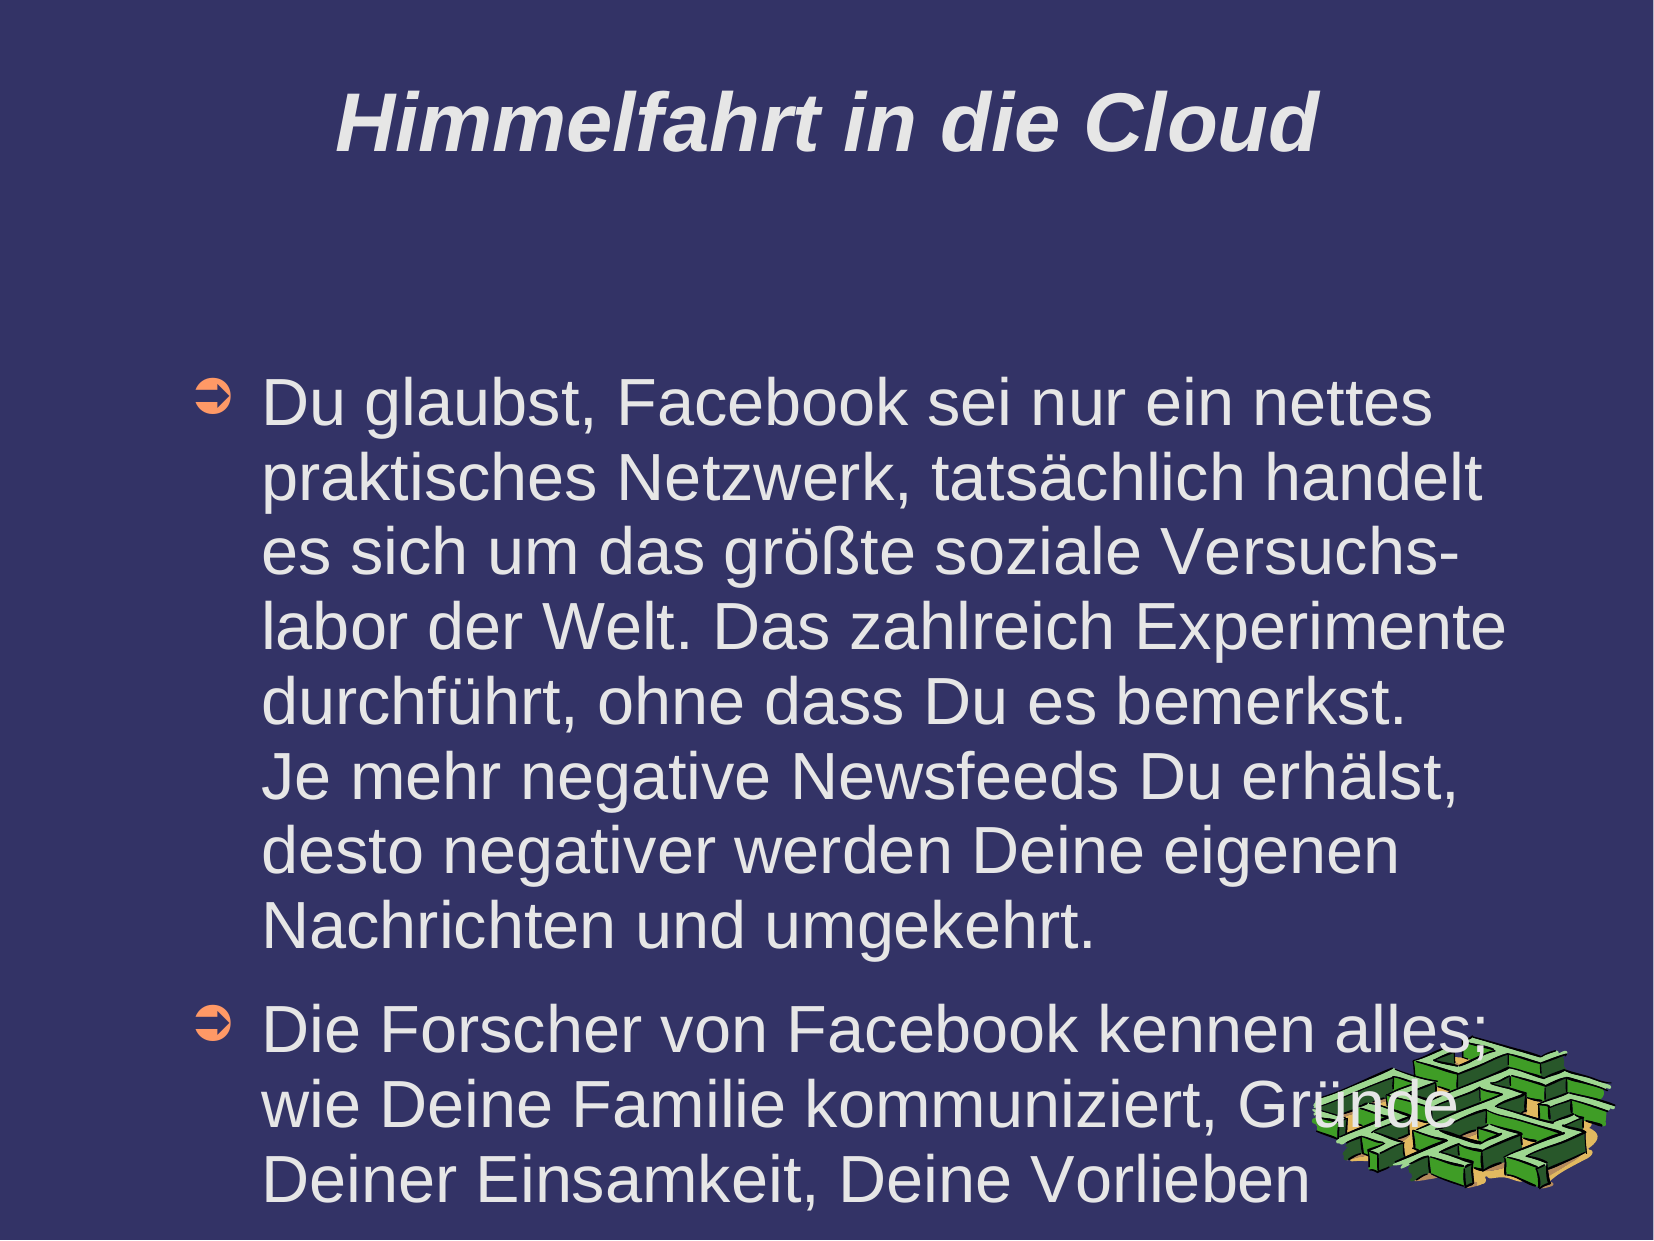

# Himmelfahrt in die Cloud
Du glaubst, Facebook sei nur ein nettes praktisches Netzwerk, tatsächlich handelt es sich um das größte soziale Versuchs-labor der Welt. Das zahlreich Experimente durchführt, ohne dass Du es bemerkst.
Je mehr negative Newsfeeds Du erhälst, desto negativer werden Deine eigenen Nachrichten und umgekehrt.
Die Forscher von Facebook kennen alles; wie Deine Familie kommuniziert, Gründe Deiner Einsamkeit, Deine Vorlieben
u